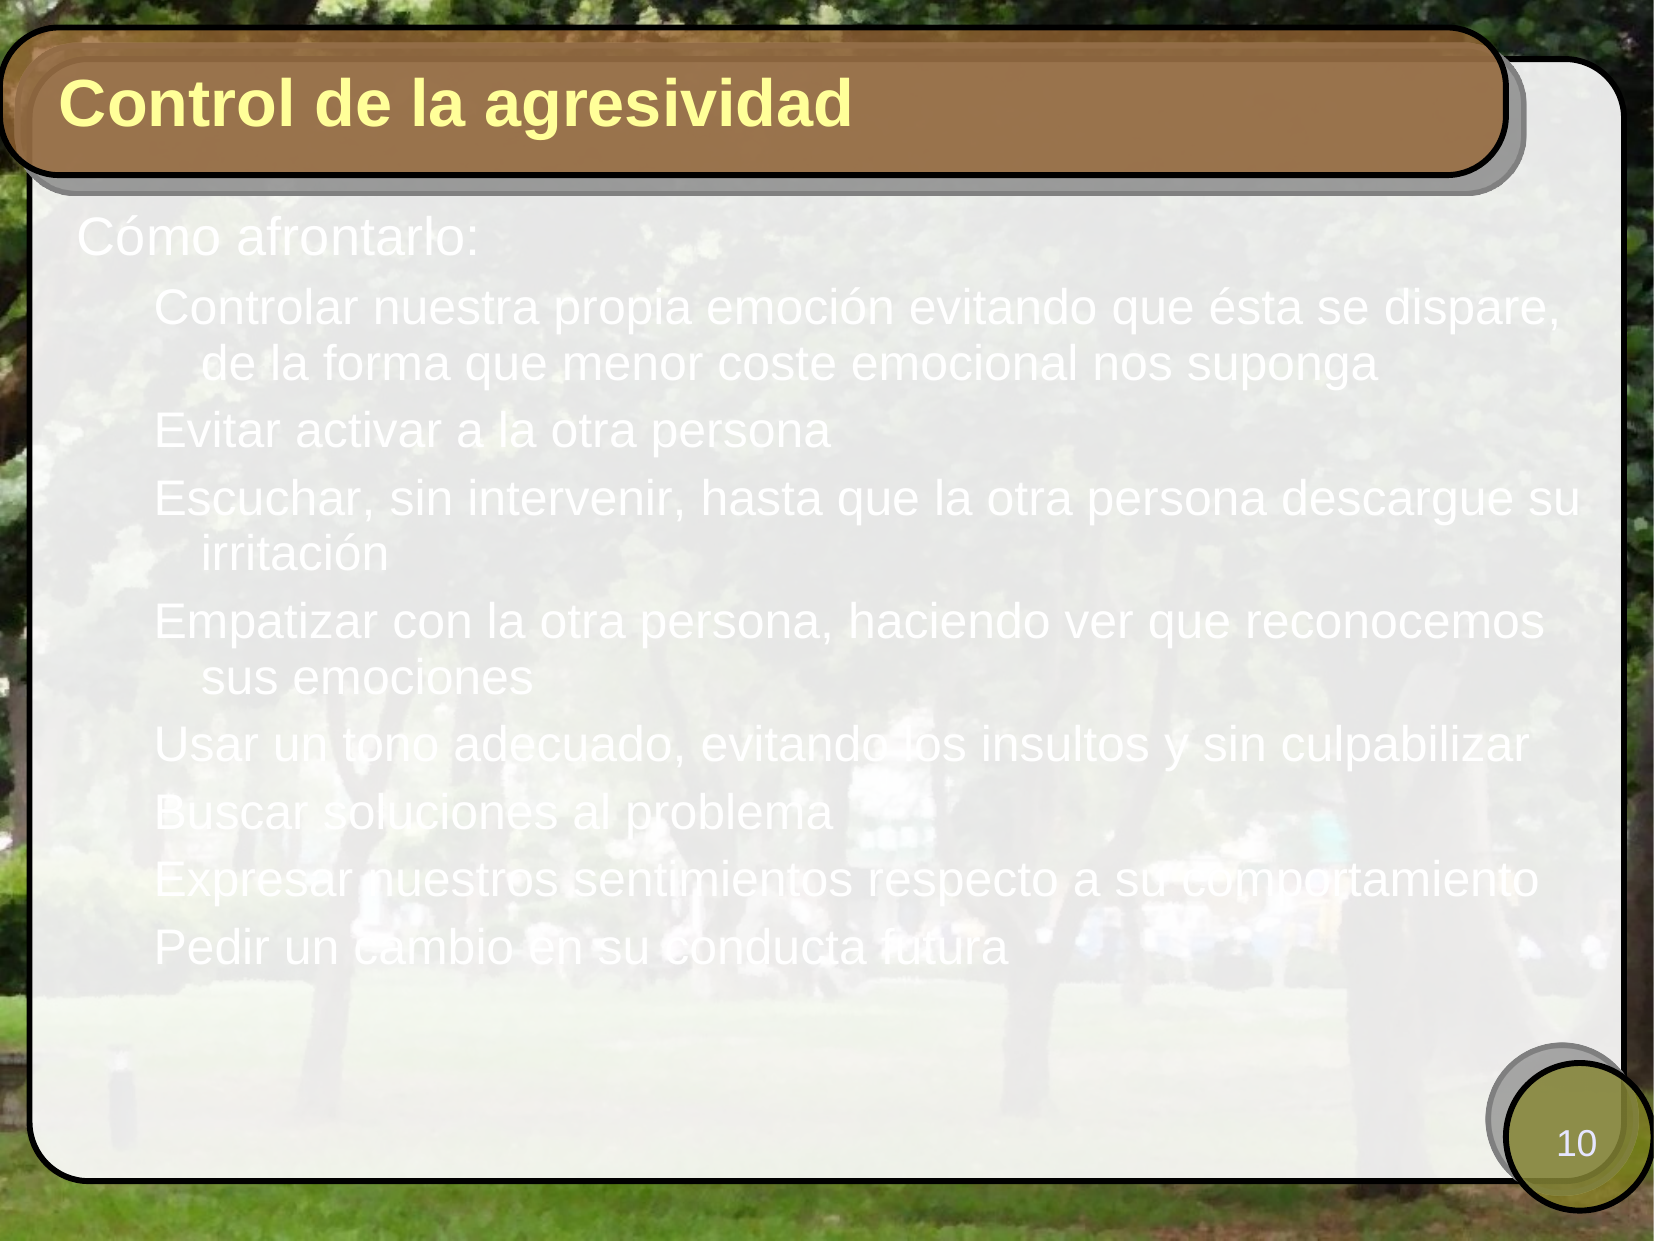

# Control de la agresividad
Cómo afrontarlo:
Controlar nuestra propia emoción evitando que ésta se dispare, de la forma que menor coste emocional nos suponga
Evitar activar a la otra persona
Escuchar, sin intervenir, hasta que la otra persona descargue su irritación
Empatizar con la otra persona, haciendo ver que reconocemos sus emociones
Usar un tono adecuado, evitando los insultos y sin culpabilizar
Buscar soluciones al problema
Expresar nuestros sentimientos respecto a su comportamiento
Pedir un cambio en su conducta futura
10